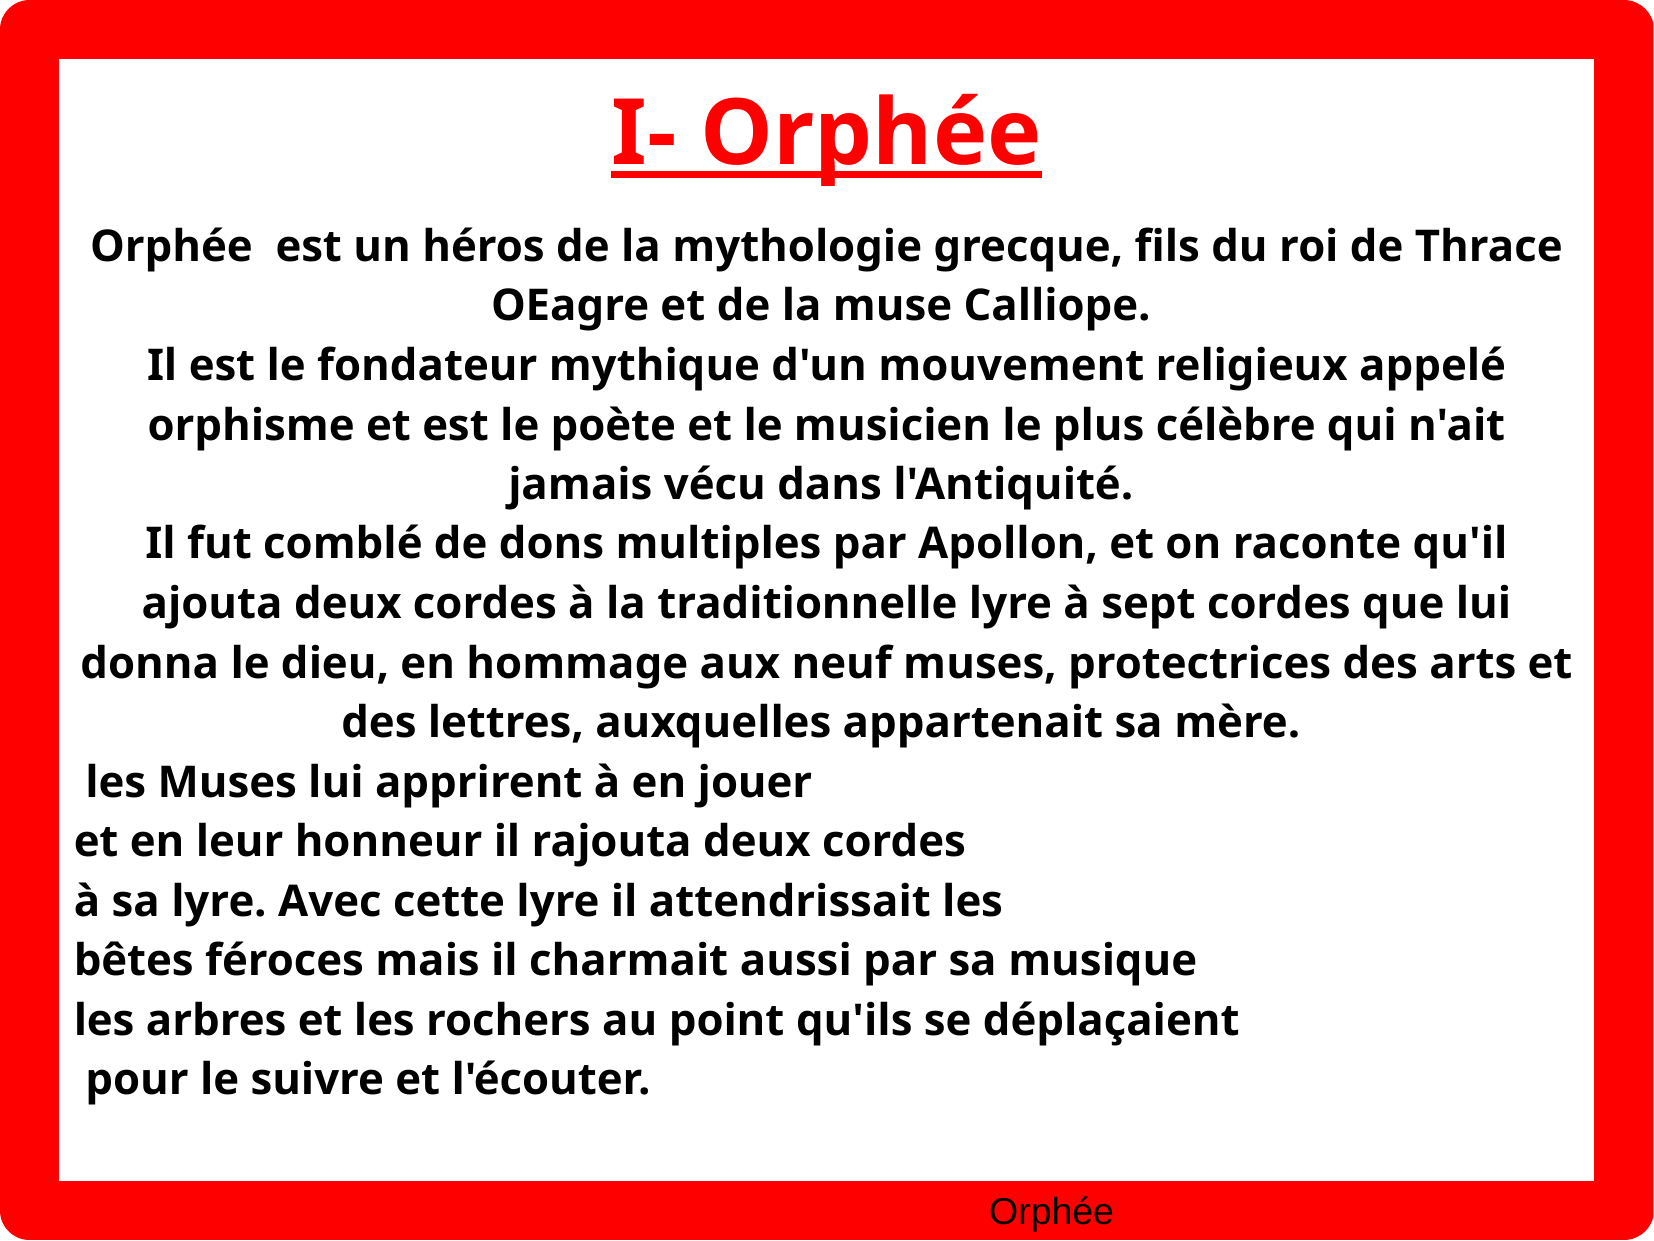

I- Orphée
Orphée est un héros de la mythologie grecque, fils du roi de Thrace OEagre et de la muse Calliope.
Il est le fondateur mythique d'un mouvement religieux appelé orphisme et est le poète et le musicien le plus célèbre qui n'ait jamais vécu dans l'Antiquité.
Il fut comblé de dons multiples par Apollon, et on raconte qu'il ajouta deux cordes à la traditionnelle lyre à sept cordes que lui donna le dieu, en hommage aux neuf muses, protectrices des arts et des lettres, auxquelles appartenait sa mère.
 les Muses lui apprirent à en jouer
et en leur honneur il rajouta deux cordes
à sa lyre. Avec cette lyre il attendrissait les
bêtes féroces mais il charmait aussi par sa musique
les arbres et les rochers au point qu'ils se déplaçaient
 pour le suivre et l'écouter.
Orphée